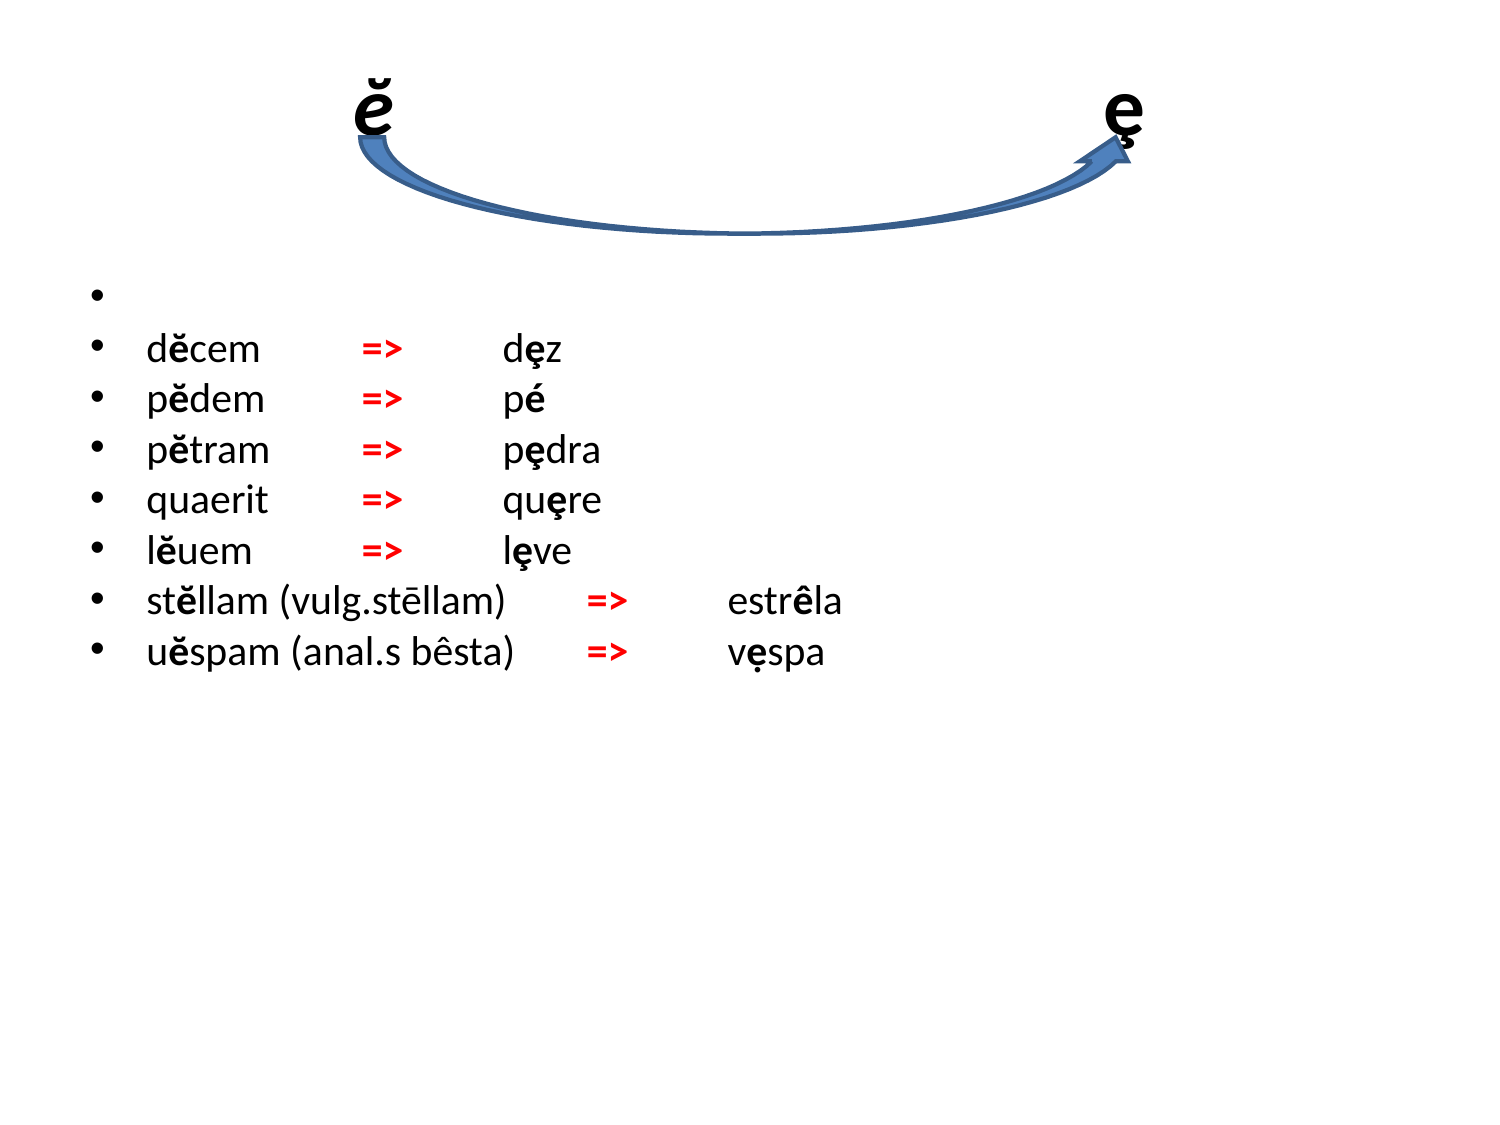

# ĕ 	ȩ
dĕcem 		 => 		dȩz
pĕdem		 => 		pé
pĕtram		 => 		pȩdra
quaerit		 => 		quȩre
lĕuem		 => 		lȩve
stĕllam (vulg.stēllam)	 => 		estrêla
uĕspam (anal.s bêsta)	 => 		vẹspa